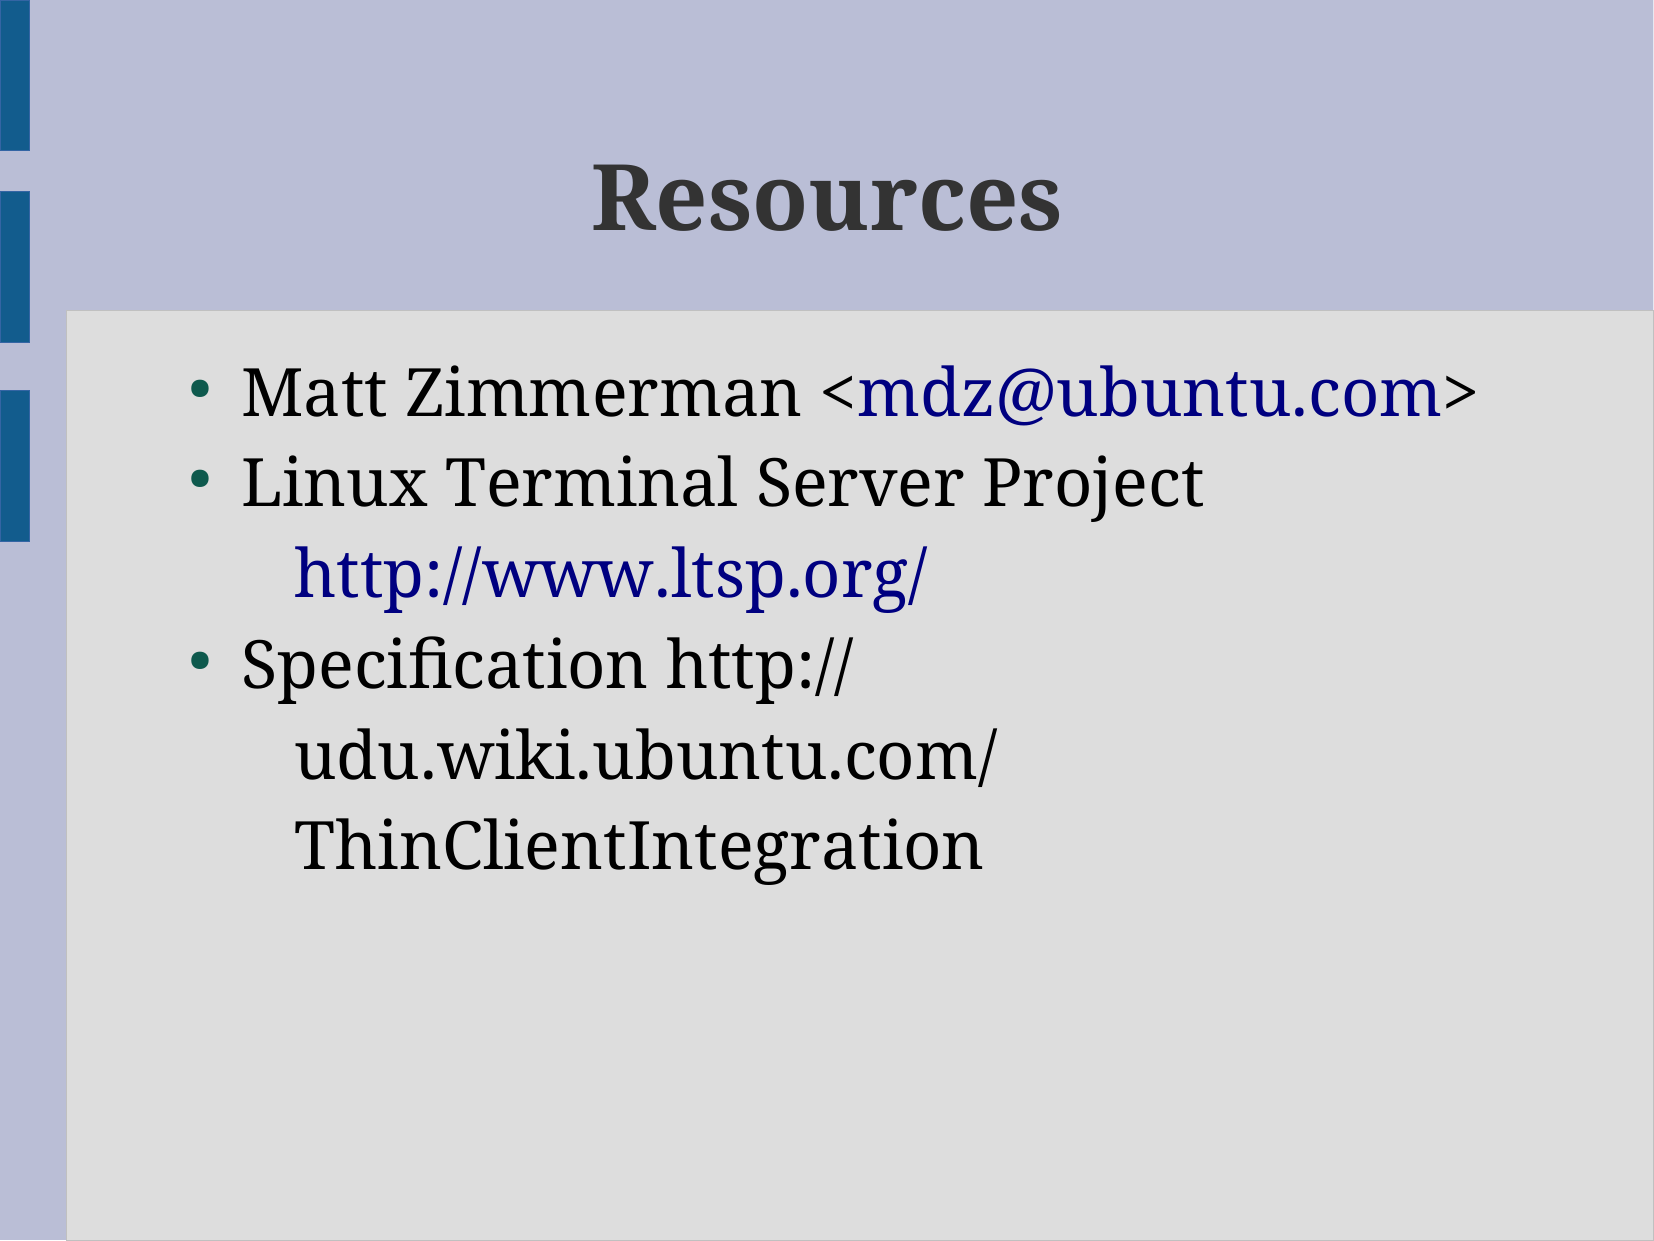

# Resources
Matt Zimmerman <mdz@ubuntu.com>
Linux Terminal Server Project http://www.ltsp.org/
Specification http://udu.wiki.ubuntu.com/ThinClientIntegration